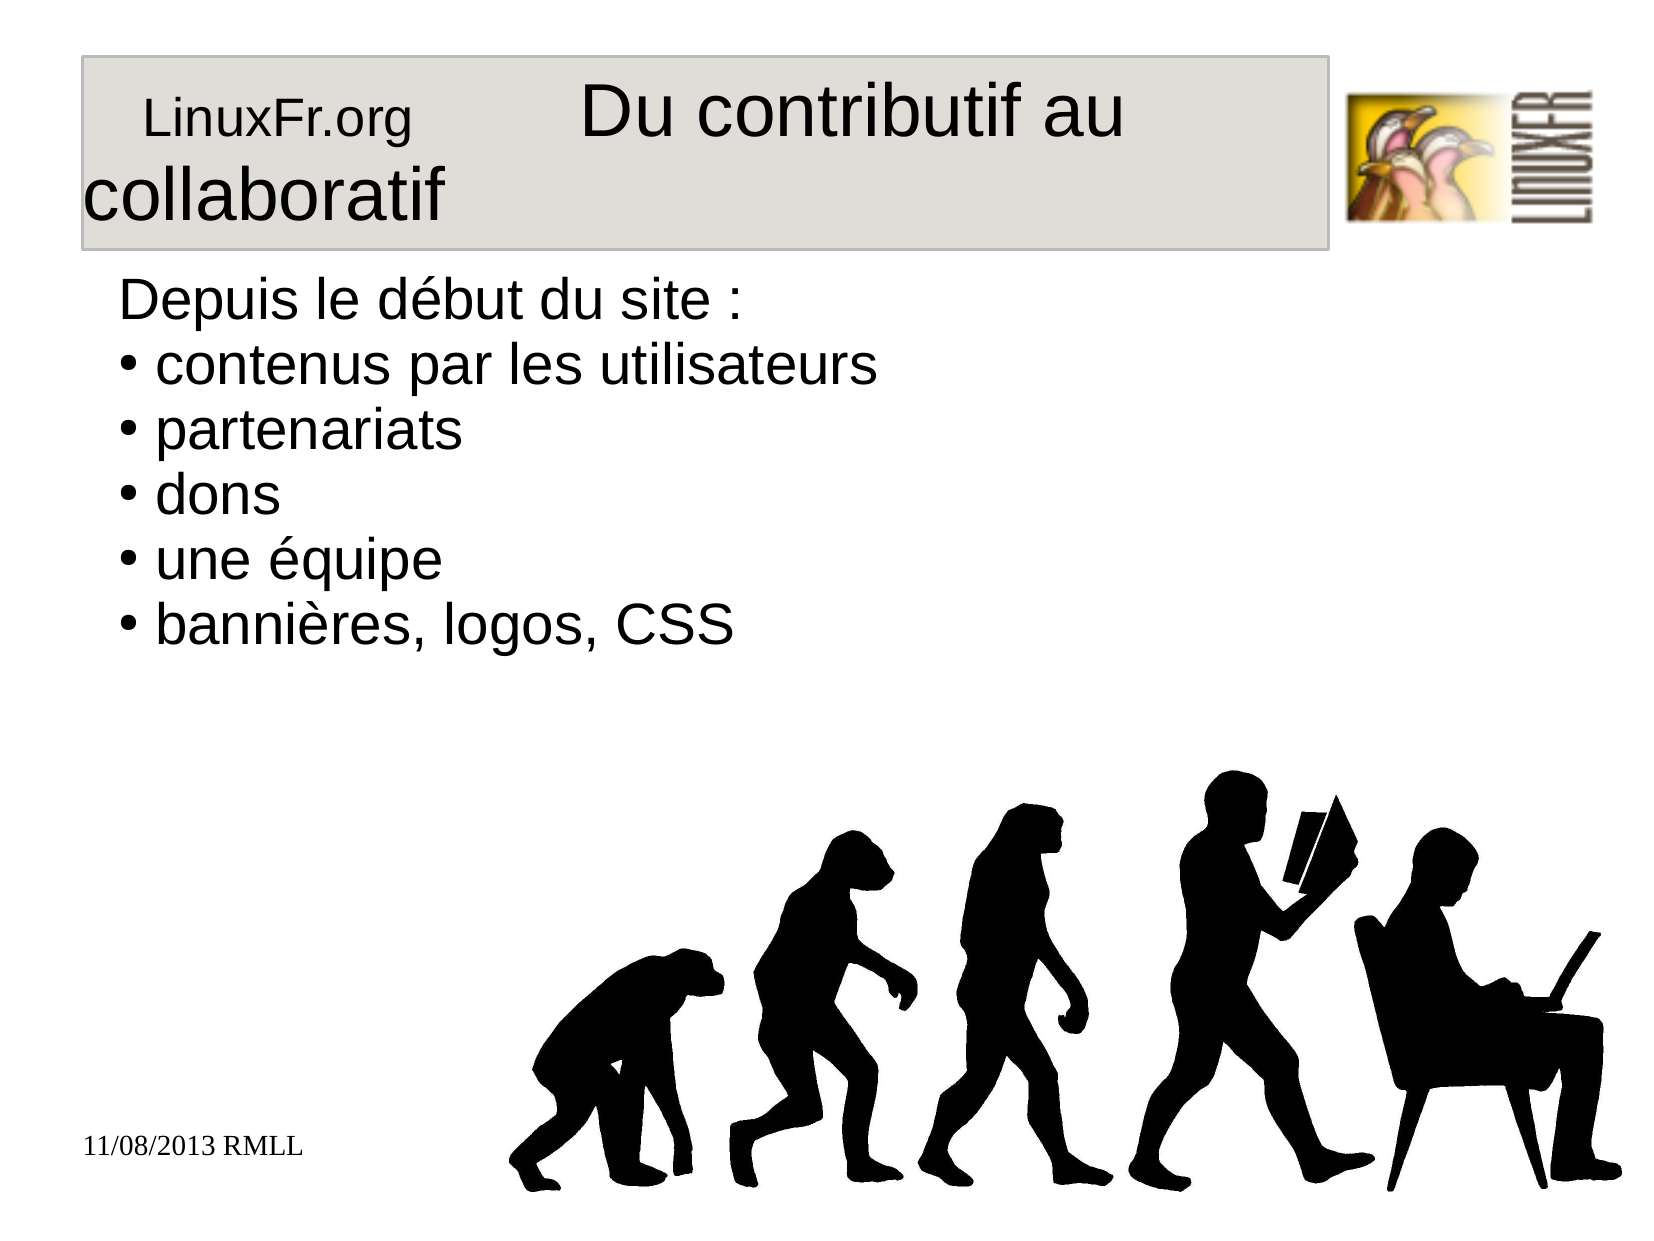

# LinuxFr.org Du contributif au collaboratif
Depuis le début du site :
 contenus par les utilisateurs
 partenariats
 dons
 une équipe
 bannières, logos, CSS